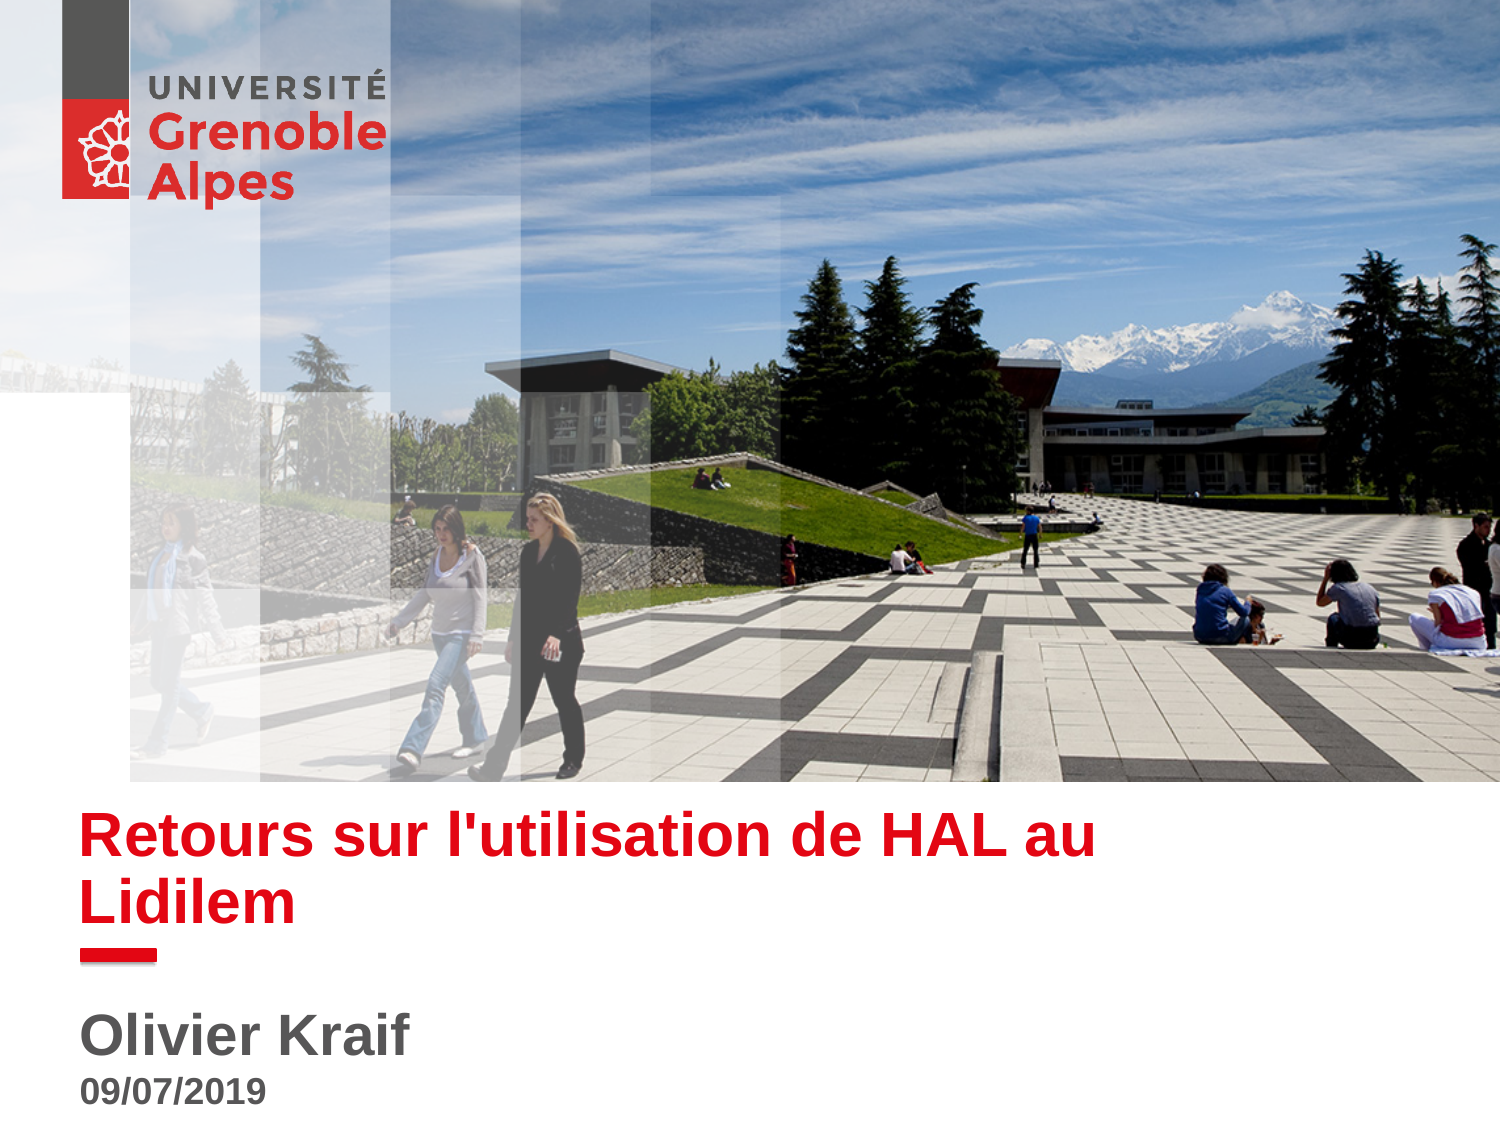

Retours sur l'utilisation de HAL au Lidilem
Olivier Kraif
09/07/2019